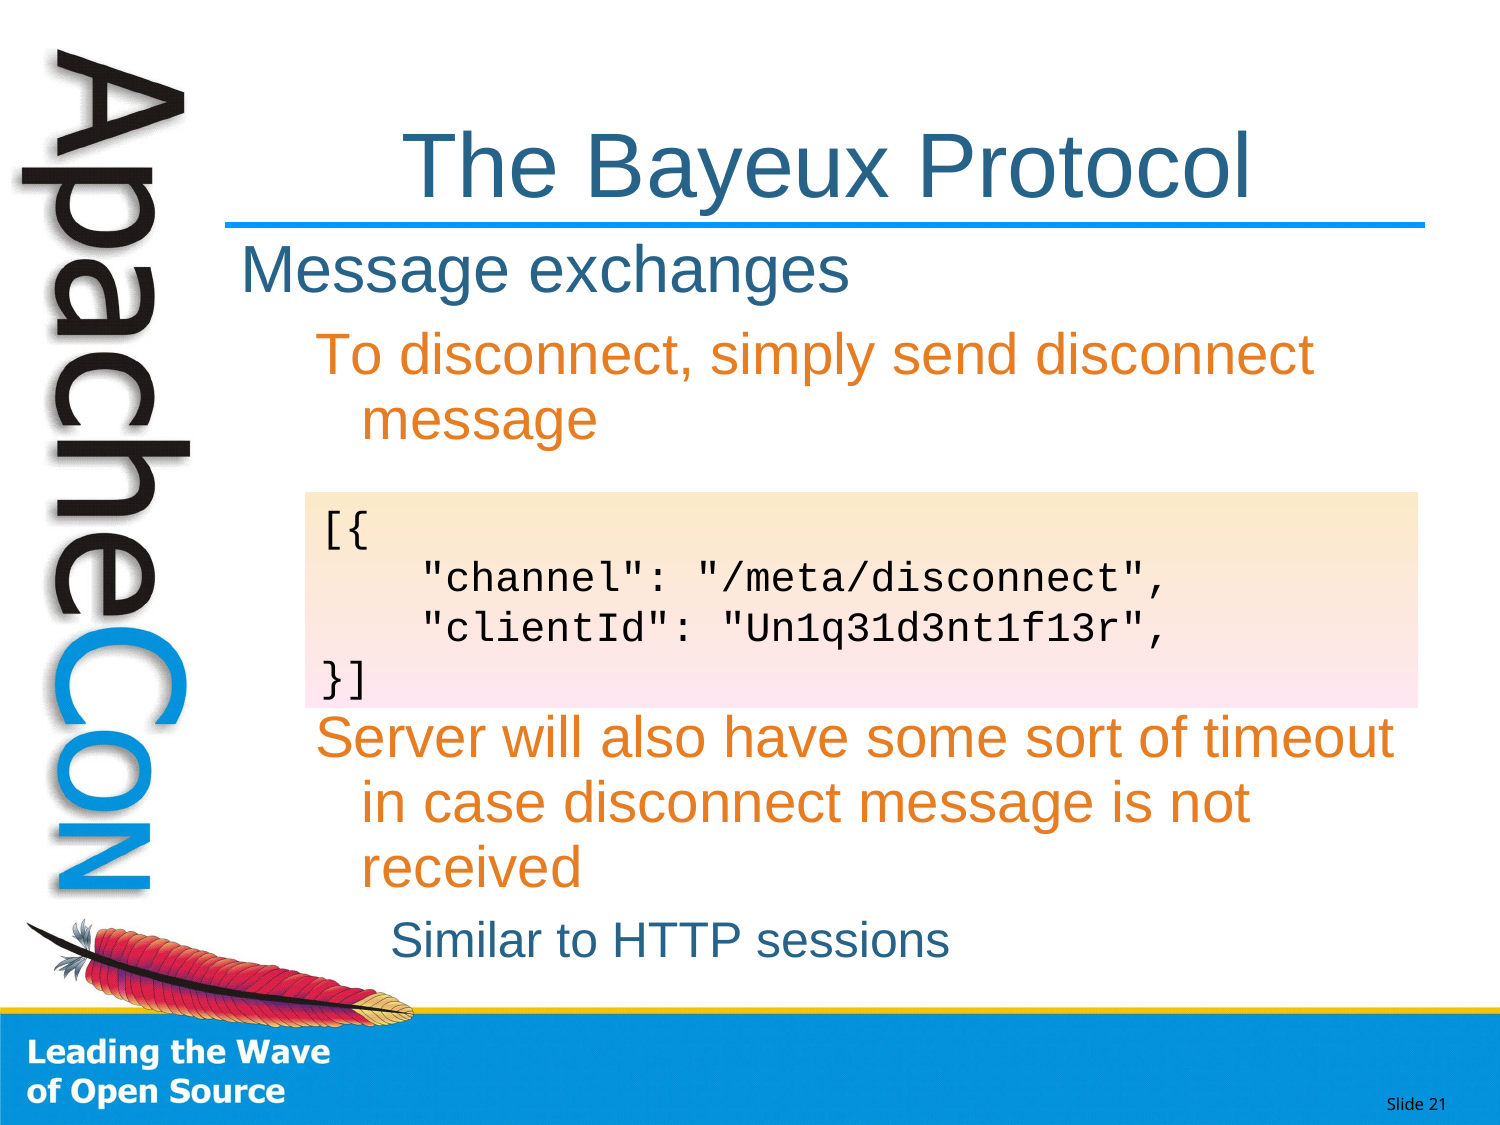

# The Bayeux Protocol
Message exchanges
To disconnect, simply send disconnect message
Server will also have some sort of timeout in case disconnect message is not received
Similar to HTTP sessions
[{
 "channel": "/meta/disconnect",
 "clientId": "Un1q31d3nt1f13r",
}]
Slide